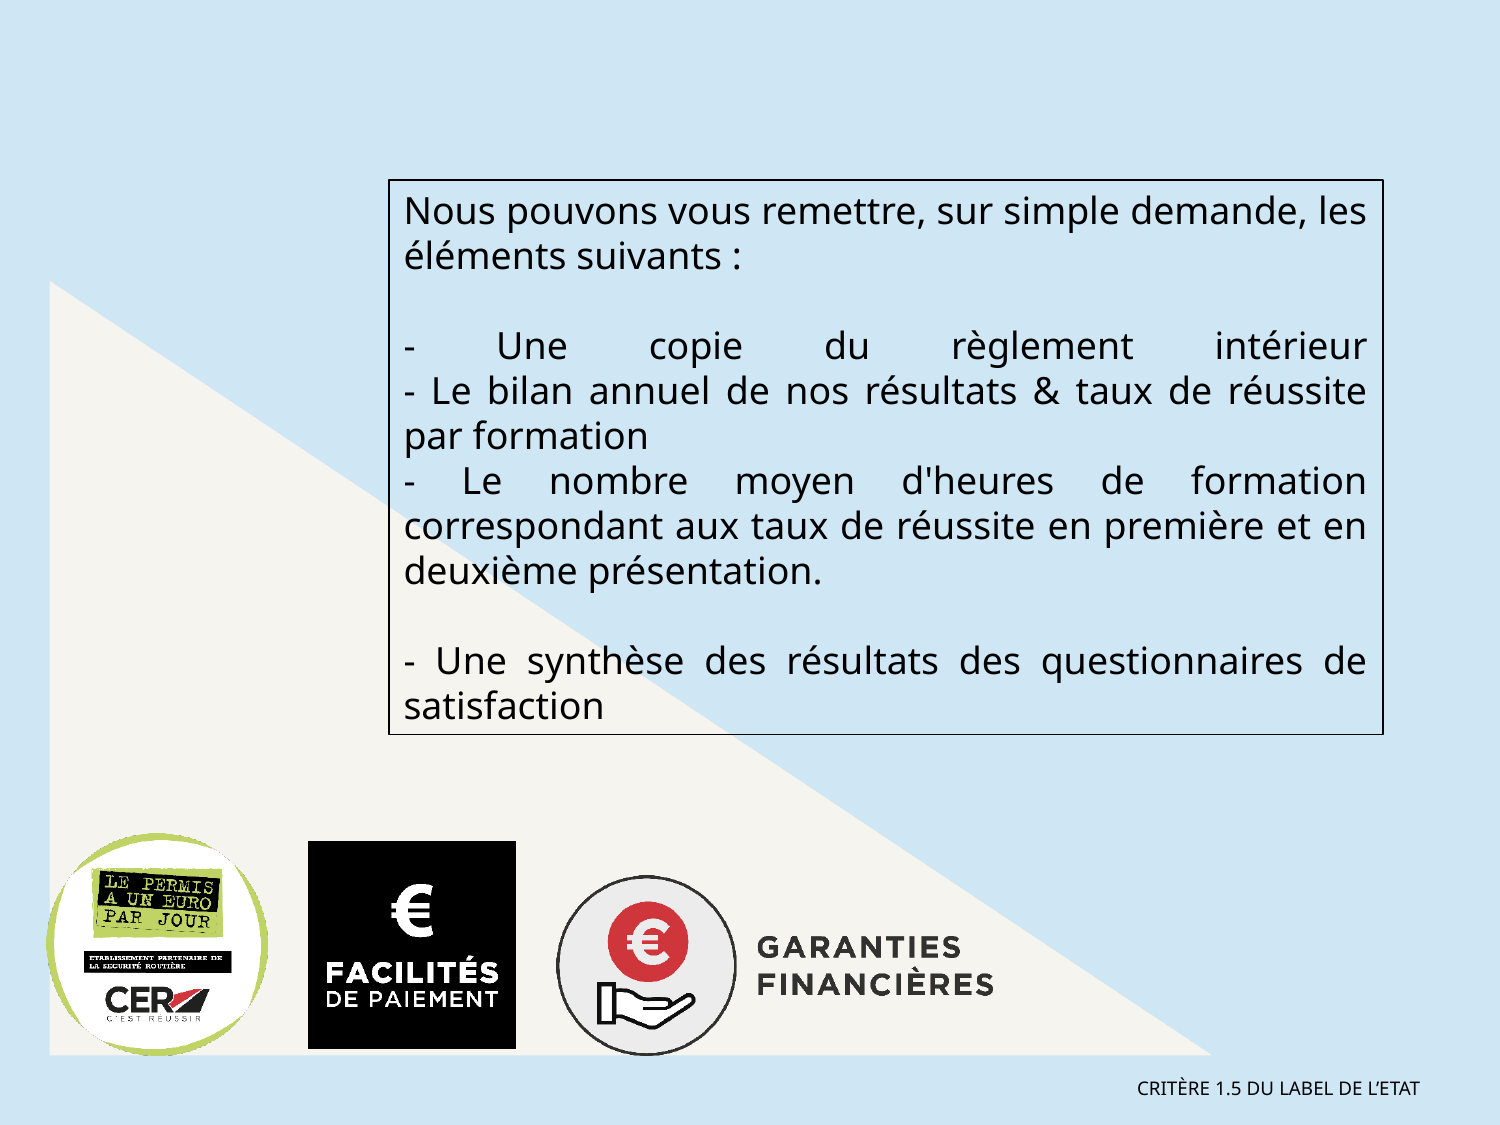

Nous pouvons vous remettre, sur simple demande, les éléments suivants :
- Une copie du règlement intérieur
- Le bilan annuel de nos résultats & taux de réussite par formation
- Le nombre moyen d'heures de formation correspondant aux taux de réussite en première et en deuxième présentation.
- Une synthèse des résultats des questionnaires de satisfaction
CRITÈRE 1.5 DU LABEL DE L’ETAT